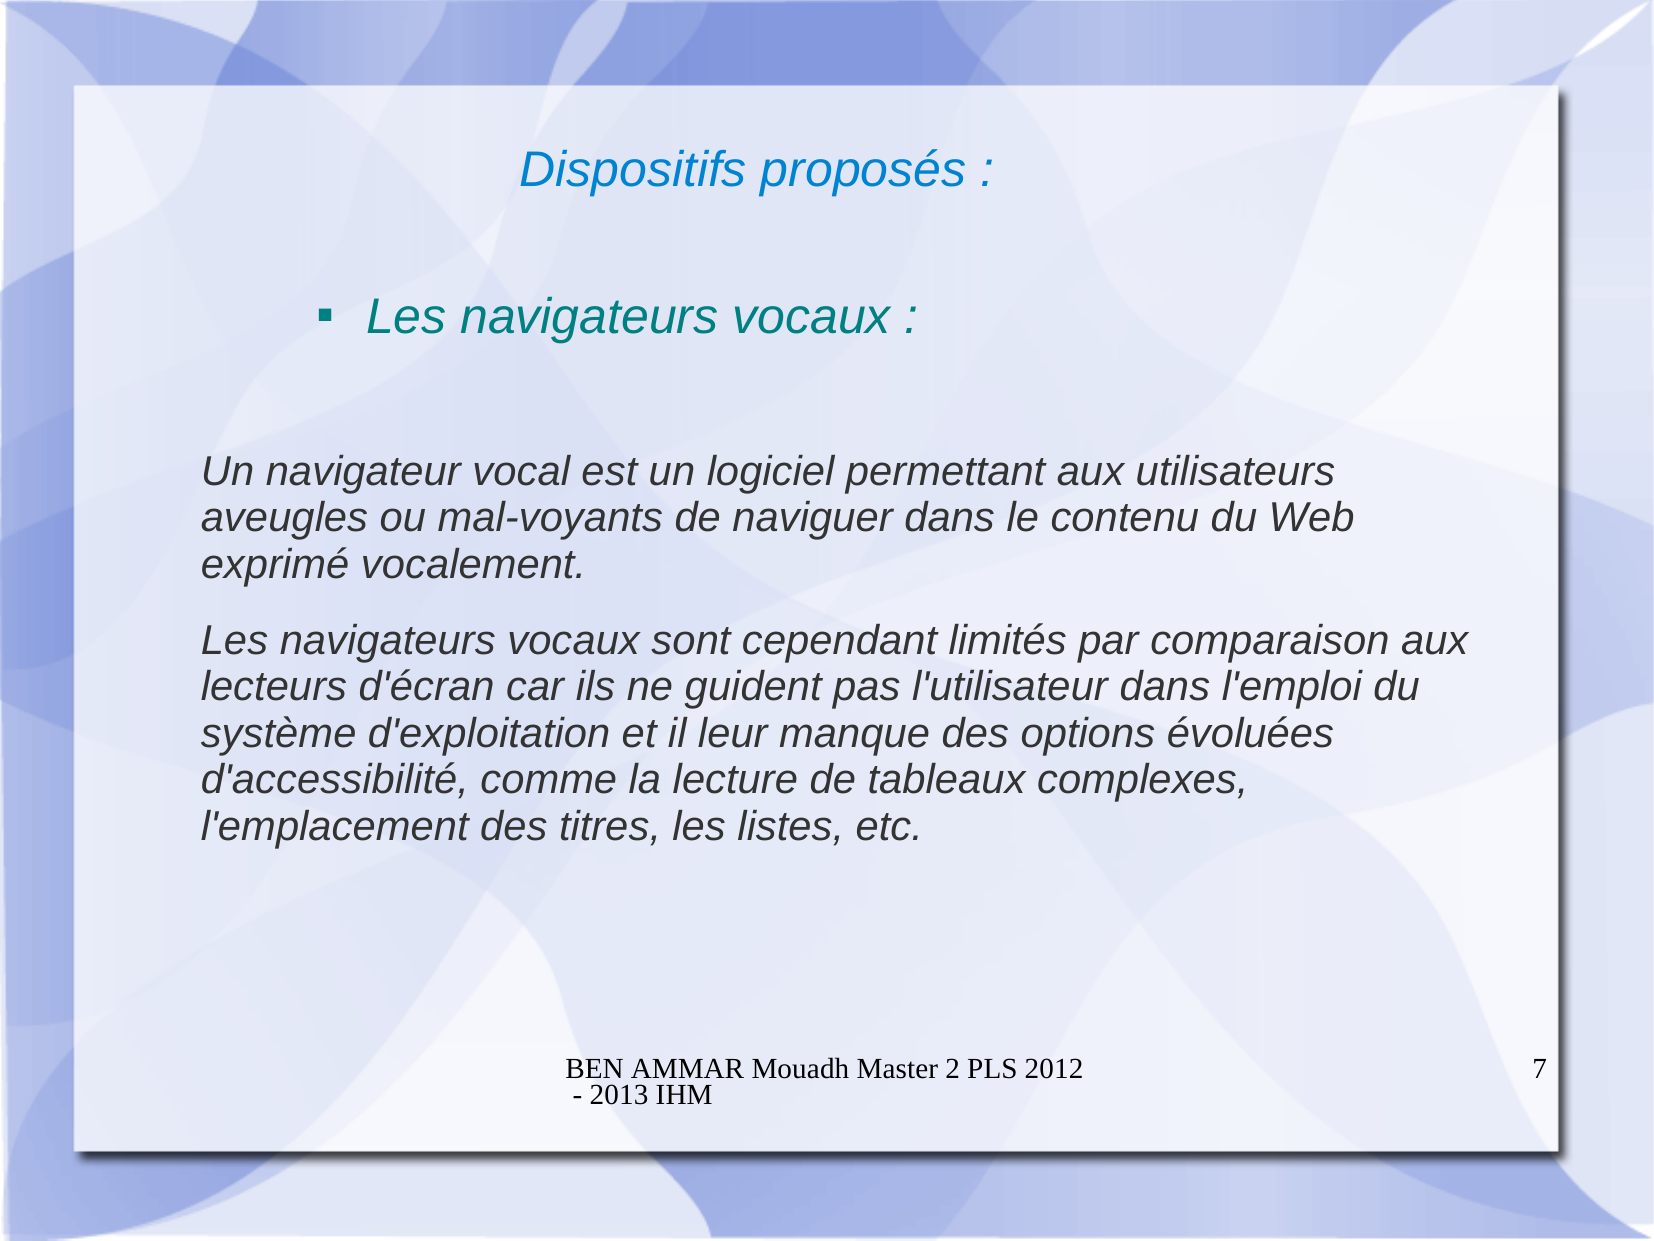

# Dispositifs proposés :
Les navigateurs vocaux :
Un navigateur vocal est un logiciel permettant aux utilisateurs aveugles ou mal-voyants de naviguer dans le contenu du Web exprimé vocalement.
Les navigateurs vocaux sont cependant limités par comparaison aux lecteurs d'écran car ils ne guident pas l'utilisateur dans l'emploi du système d'exploitation et il leur manque des options évoluées d'accessibilité, comme la lecture de tableaux complexes, l'emplacement des titres, les listes, etc.
BEN AMMAR Mouadh Master 2 PLS 2012 - 2013 IHM
7